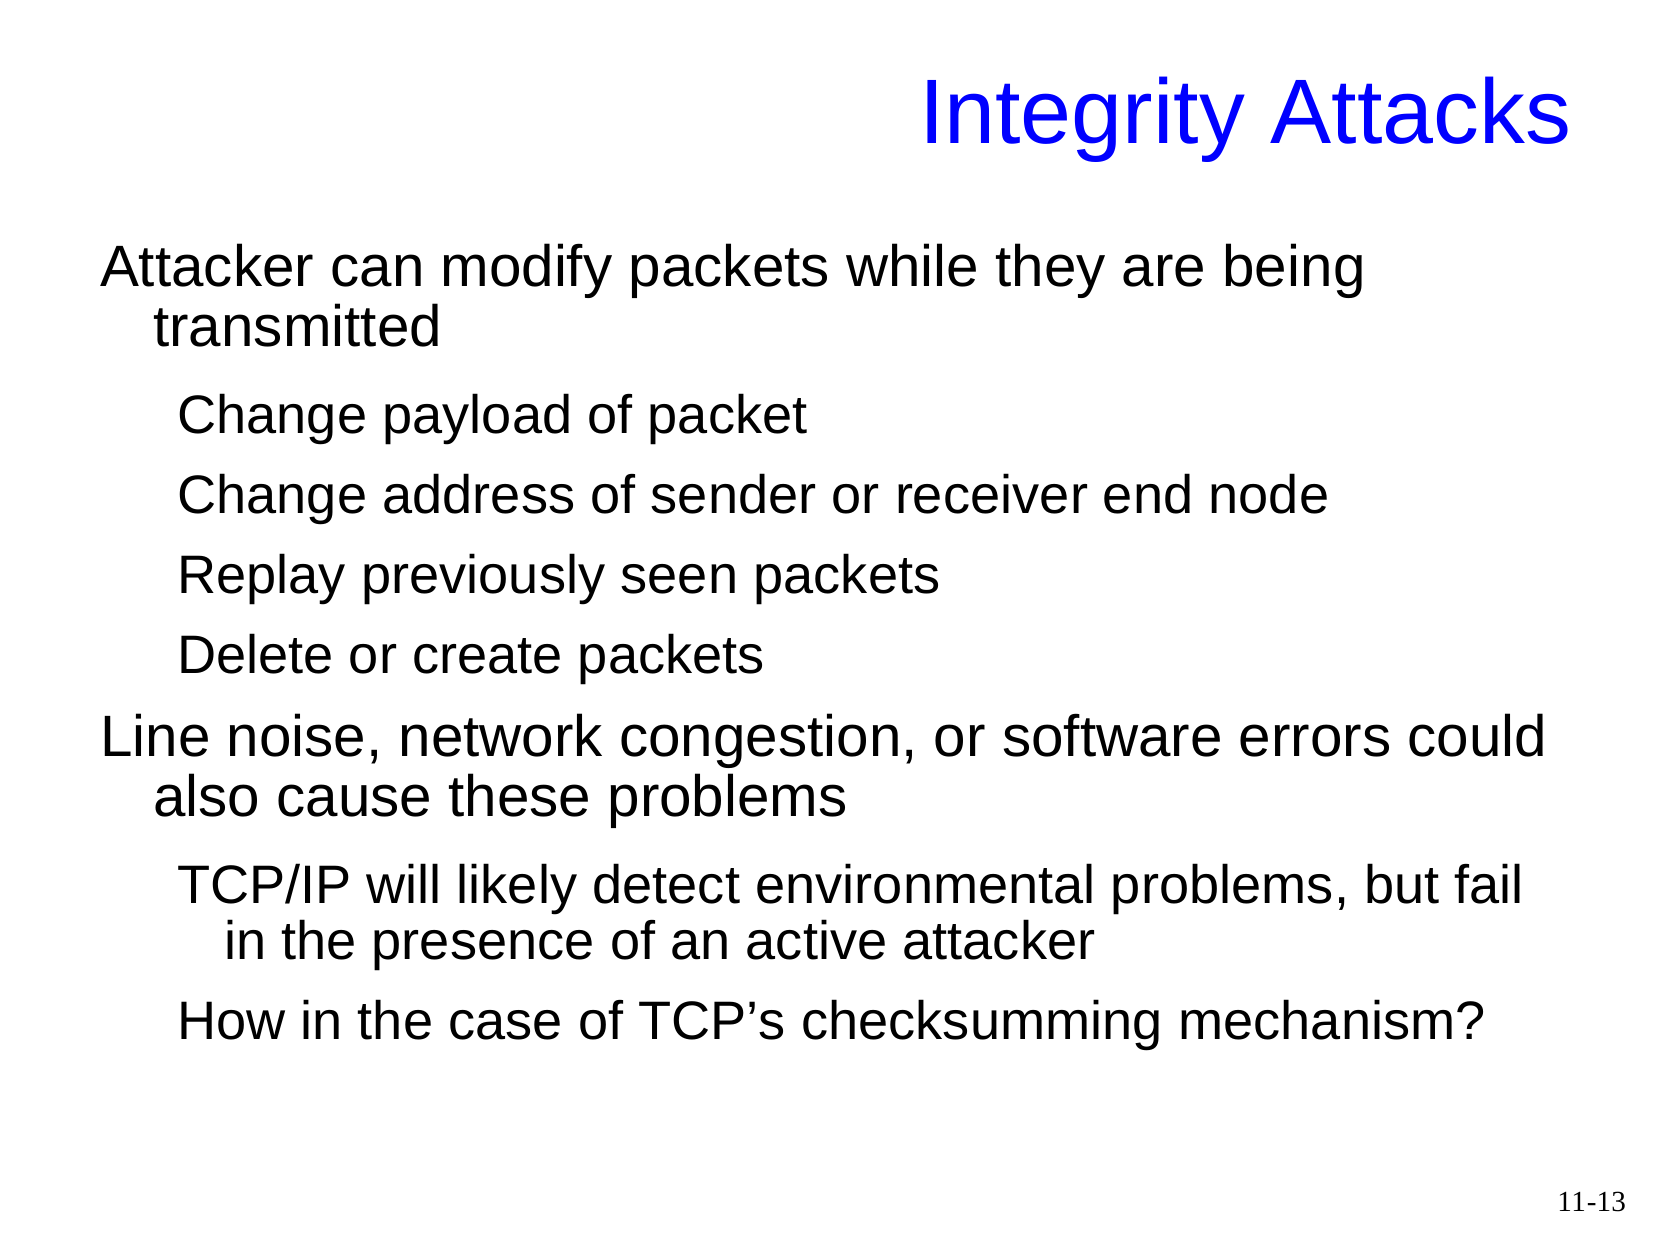

# Integrity Attacks
Attacker can modify packets while they are being transmitted
Change payload of packet
Change address of sender or receiver end node
Replay previously seen packets
Delete or create packets
Line noise, network congestion, or software errors could also cause these problems
TCP/IP will likely detect environmental problems, but fail in the presence of an active attacker
How in the case of TCP’s checksumming mechanism?